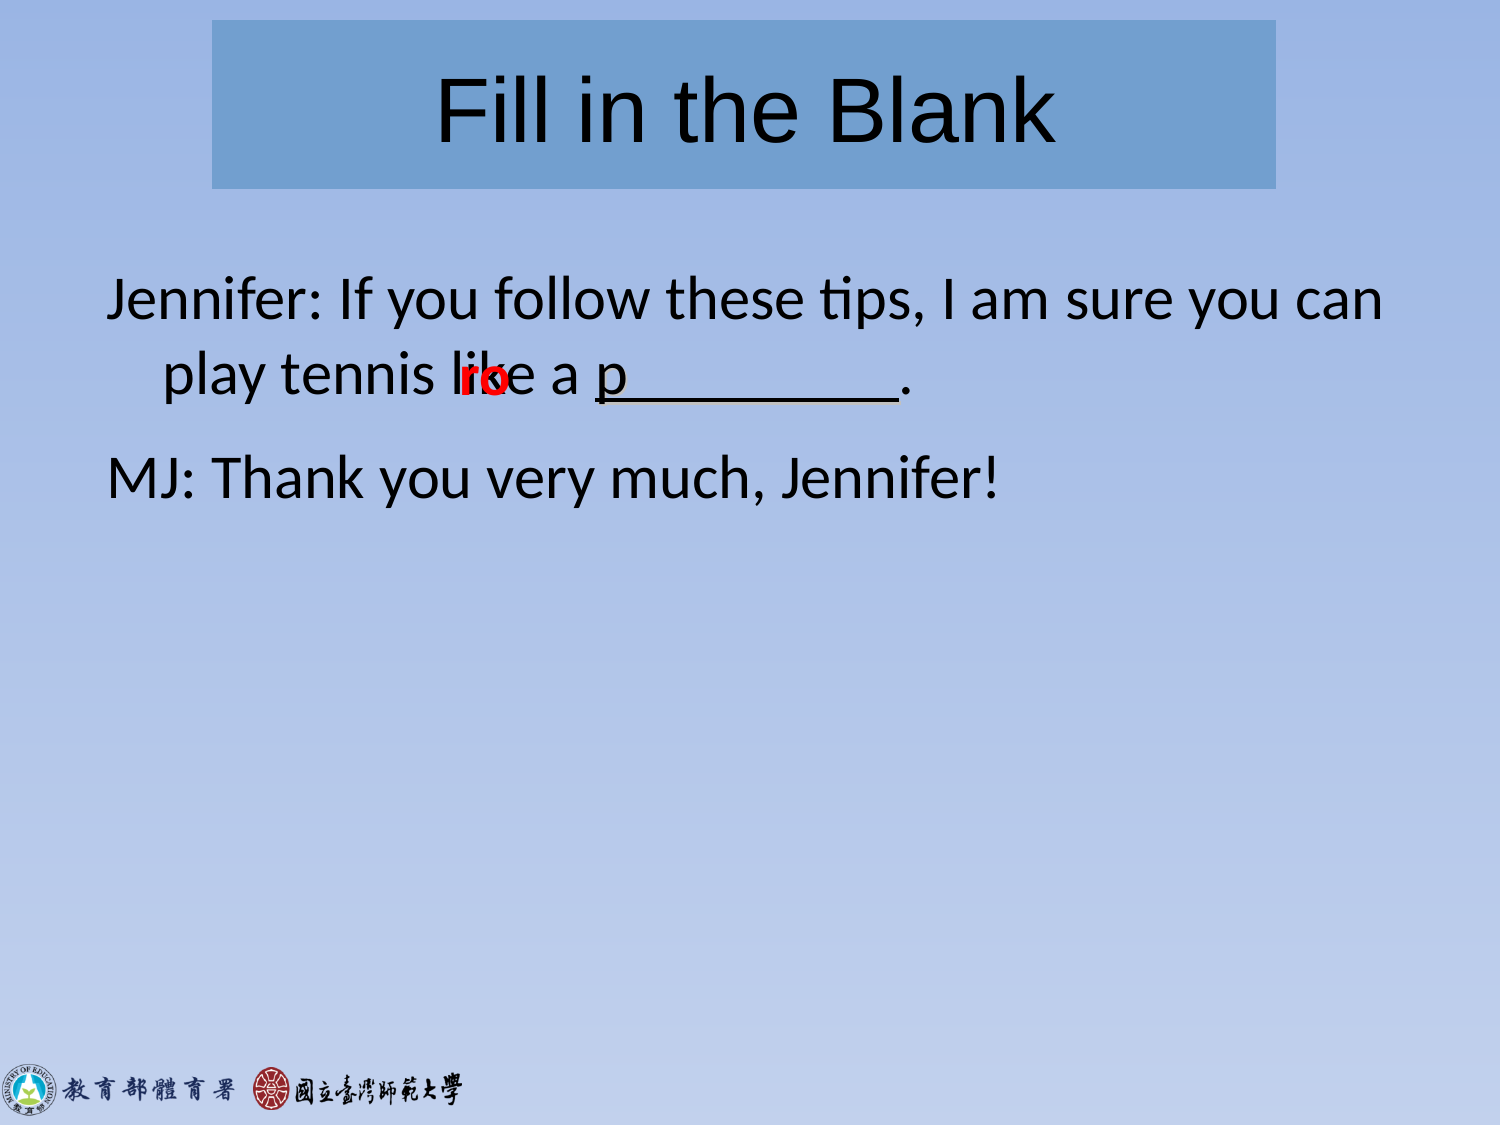

Fill in the Blank
| |
| --- |
# Jennifer: If you follow these tips, I am sure you can play tennis like a p .
MJ: Thank you very much, Jennifer!
ro